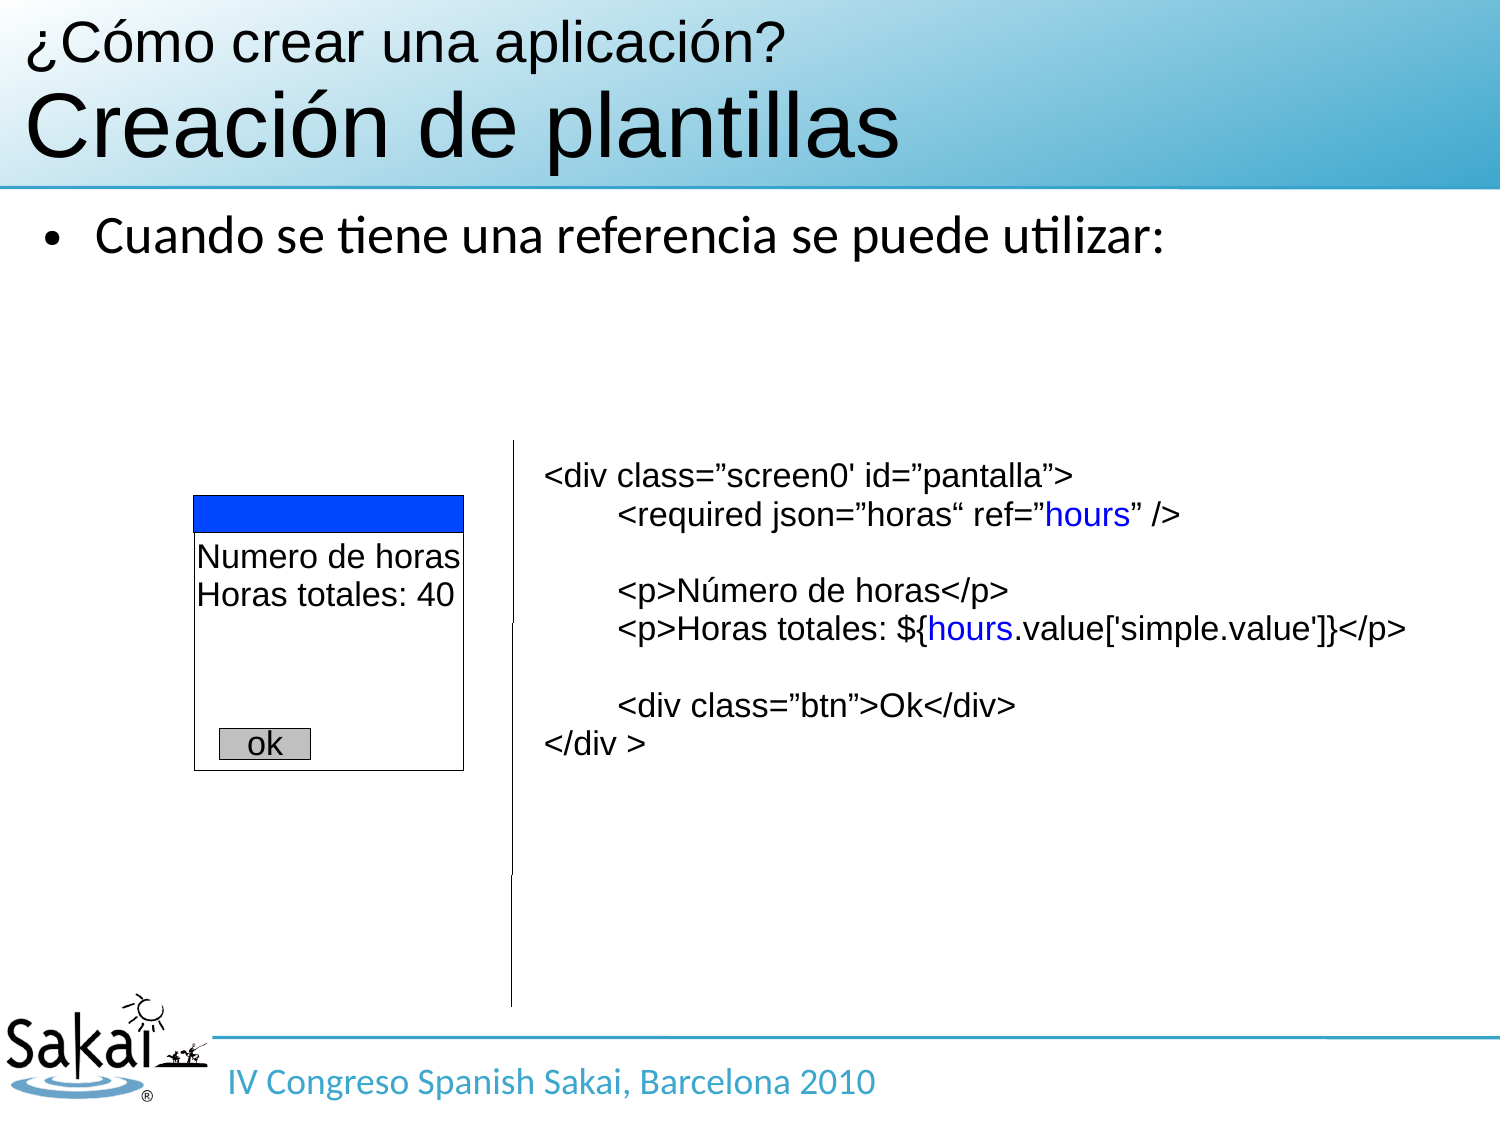

# ¿Cómo crear una aplicación? Creación de plantillas
Cuando se tiene una referencia se puede utilizar:
<div class=”screen0' id=”pantalla”>
	<required json=”horas“ ref=”hours” />
	<p>Número de horas</p>
	<p>Horas totales: ${hours.value['simple.value']}</p>
	<div class=”btn”>Ok</div>
</div >
Numero de horas
Horas totales: 40
ok